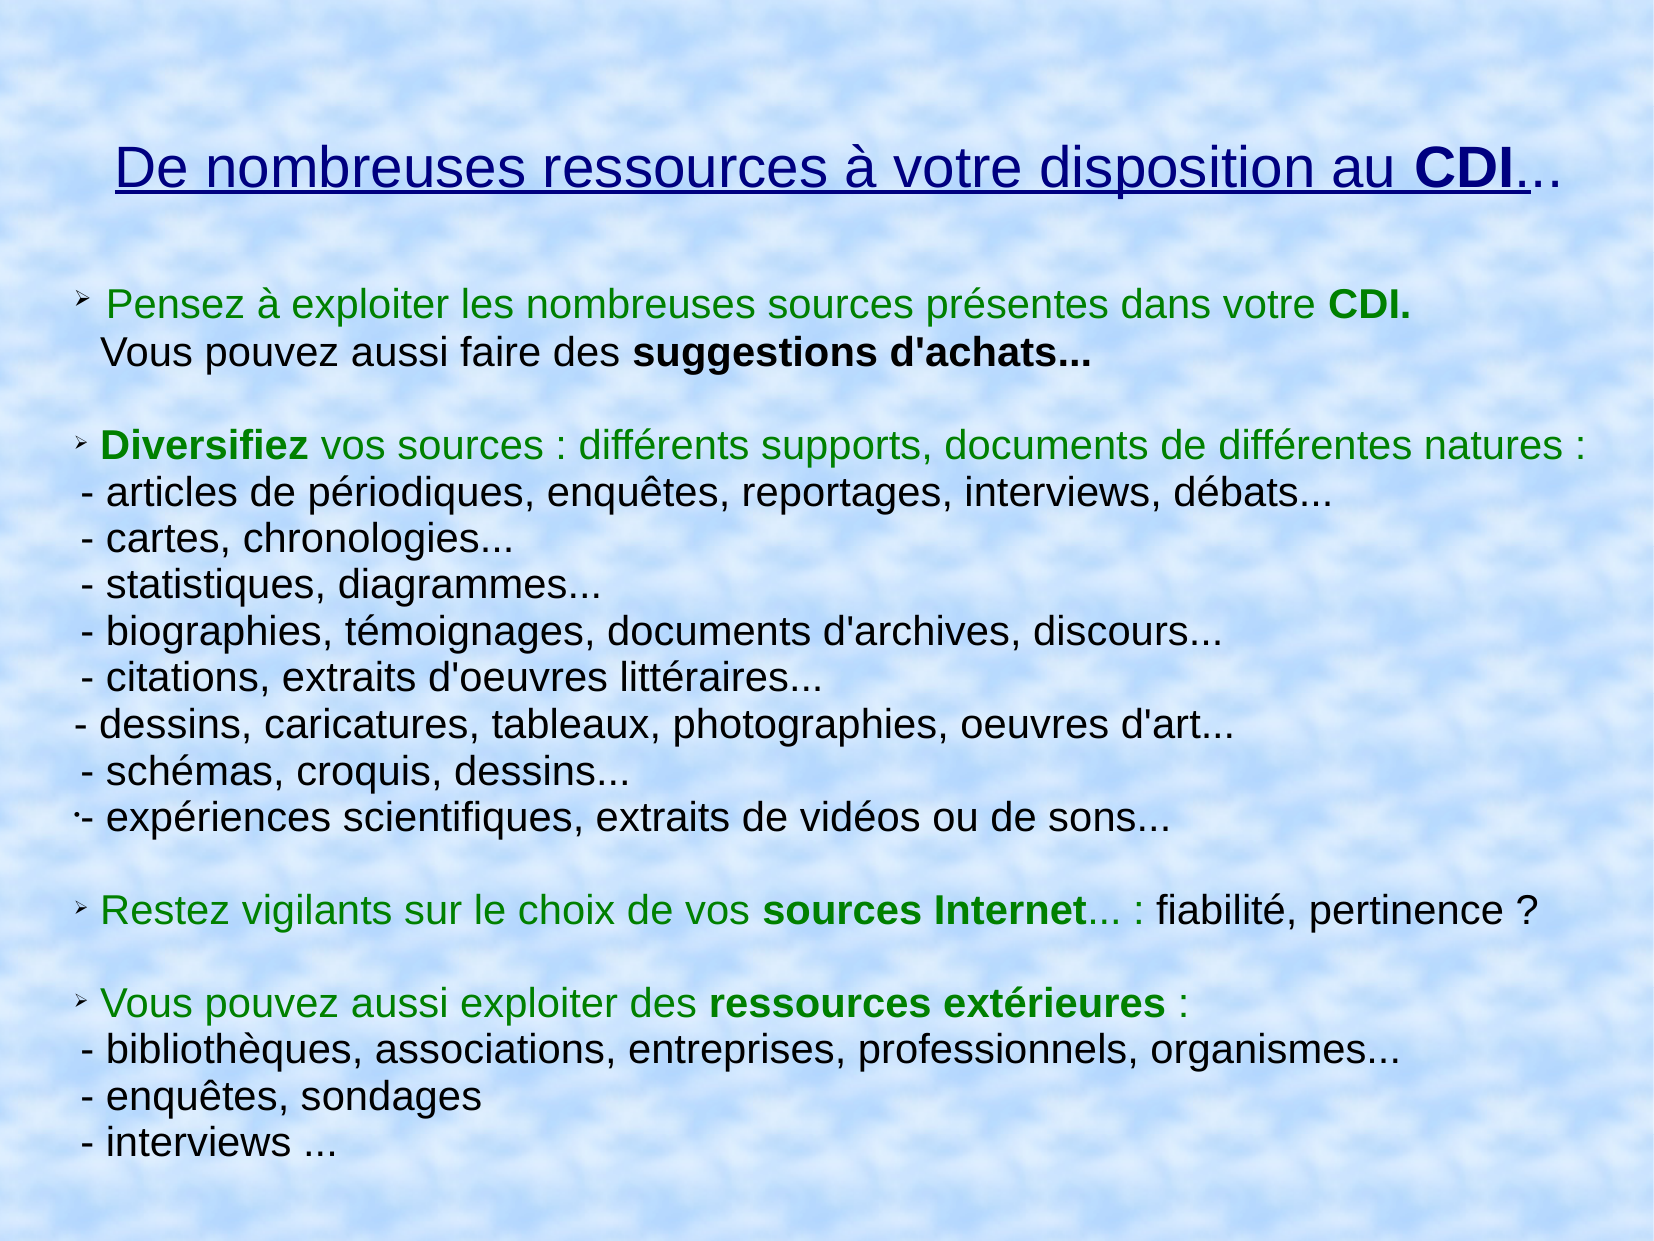

De nombreuses ressources à votre disposition au CDI...
 Pensez à exploiter les nombreuses sources présentes dans votre CDI.
 Vous pouvez aussi faire des suggestions d'achats...
 Diversifiez vos sources : différents supports, documents de différentes natures :
- articles de périodiques, enquêtes, reportages, interviews, débats...
- cartes, chronologies...
- statistiques, diagrammes...
- biographies, témoignages, documents d'archives, discours...
- citations, extraits d'oeuvres littéraires...
- dessins, caricatures, tableaux, photographies, oeuvres d'art...
- schémas, croquis, dessins...
- expériences scientifiques, extraits de vidéos ou de sons...
 Restez vigilants sur le choix de vos sources Internet... : fiabilité, pertinence ?
 Vous pouvez aussi exploiter des ressources extérieures :
- bibliothèques, associations, entreprises, professionnels, organismes...
- enquêtes, sondages
- interviews ...